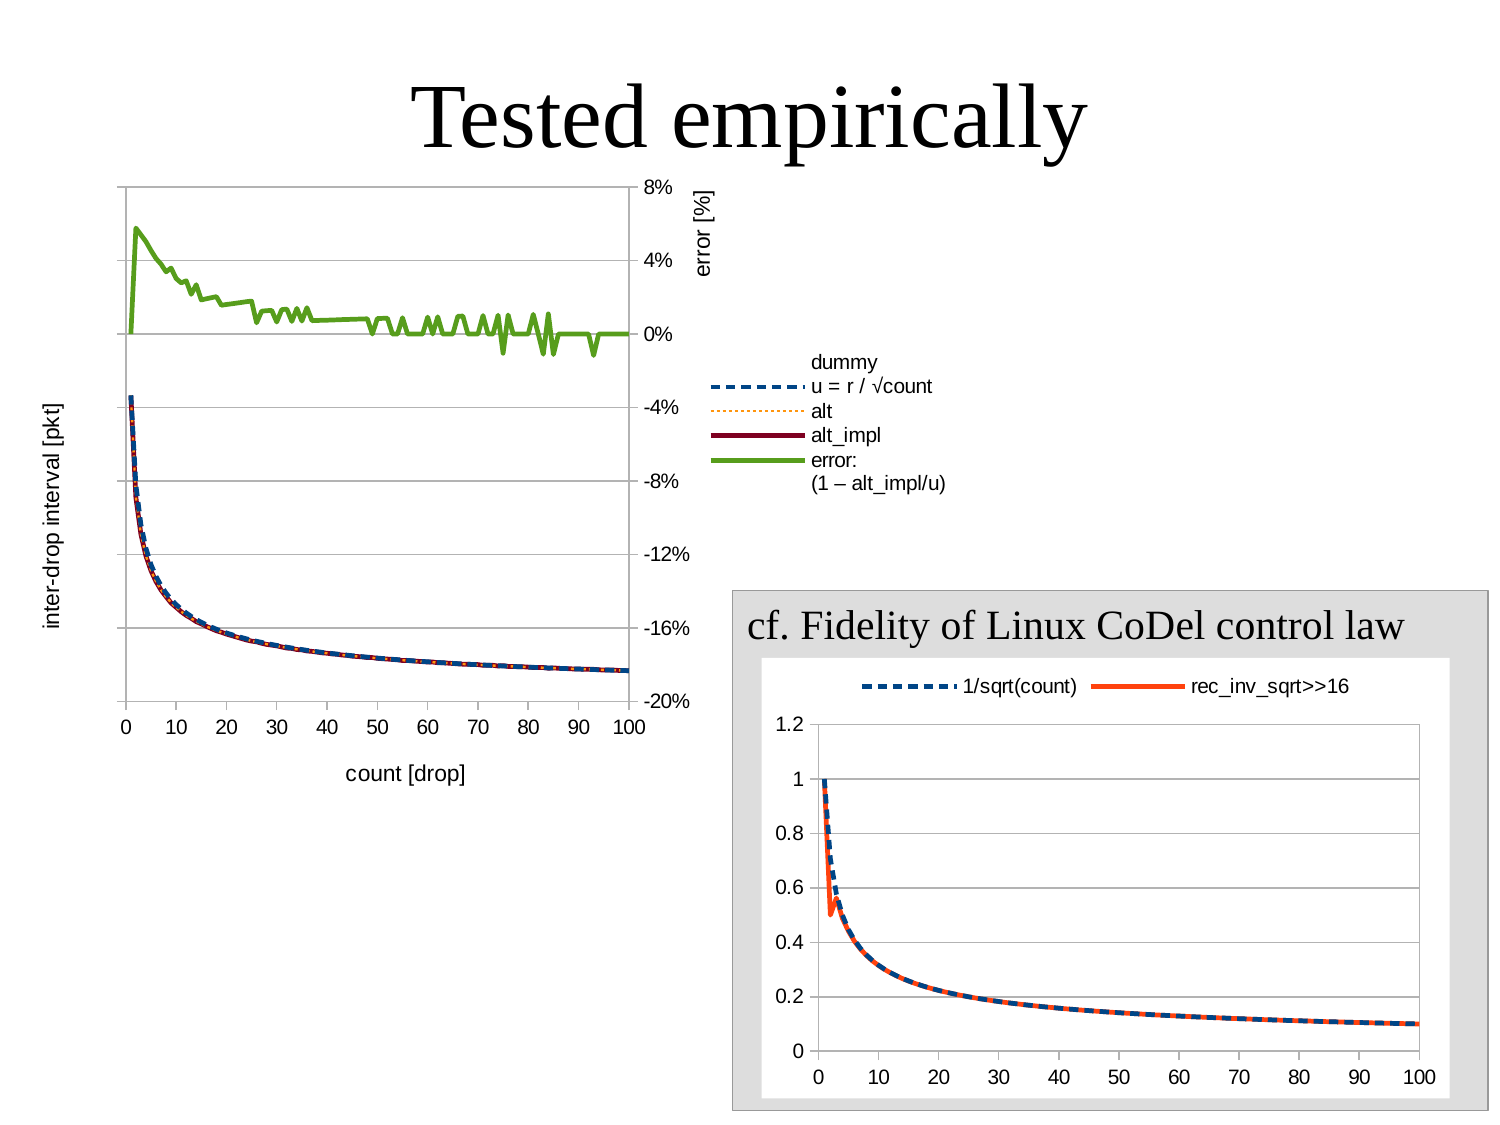

Tested empirically
### Chart
| Category | dummy | u = r / √count | alt | alt_impl | error:
(1 – alt_impl/u) |
|---|---|---|---|---|---|cf. Fidelity of Linux CoDel control law
### Chart
| Category | 1/sqrt(count) | rec_inv_sqrt>>16 |
|---|---|---|